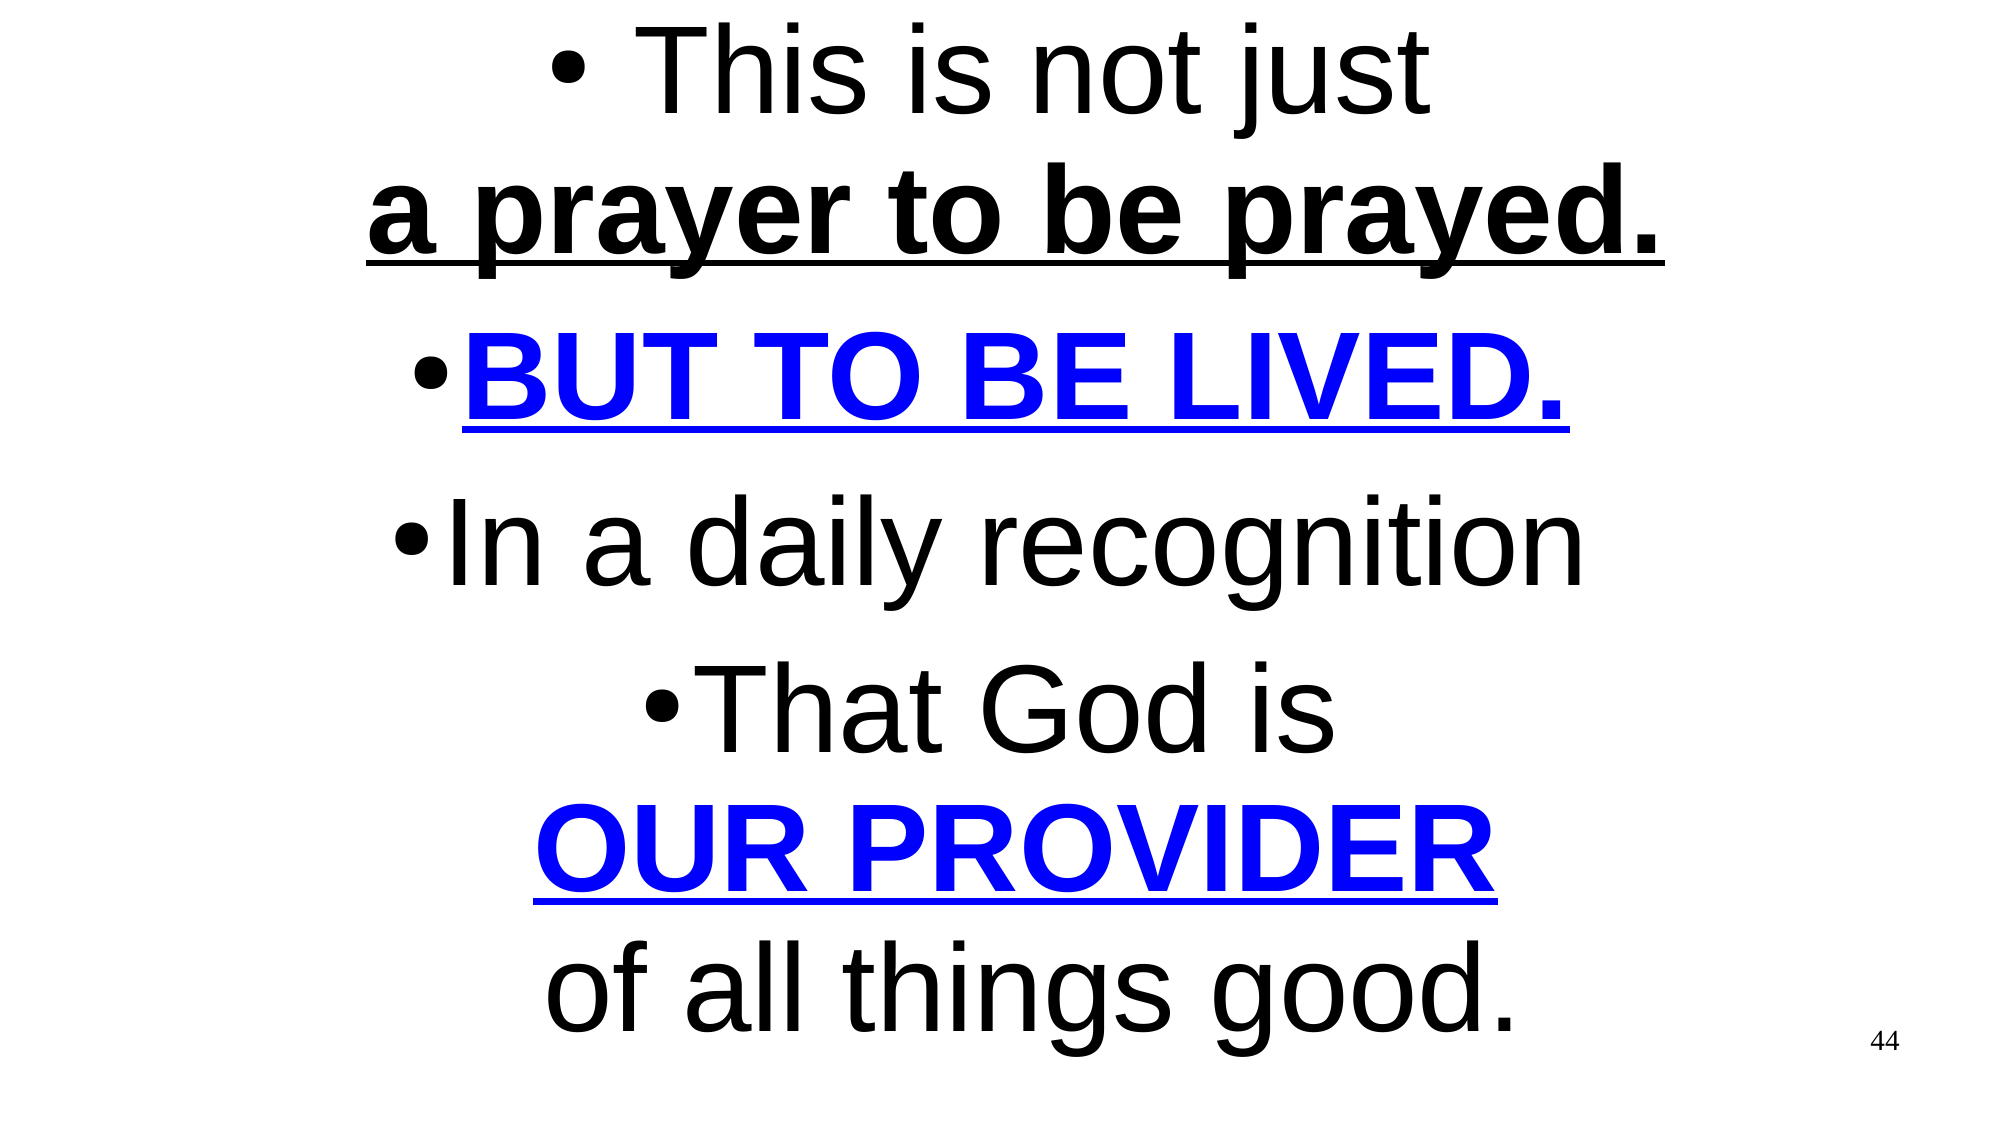

# This is not just a prayer to be prayed.
BUT TO BE LIVED.
In a daily recognition
That God is 
OUR PROVIDER 
of all things good.
44